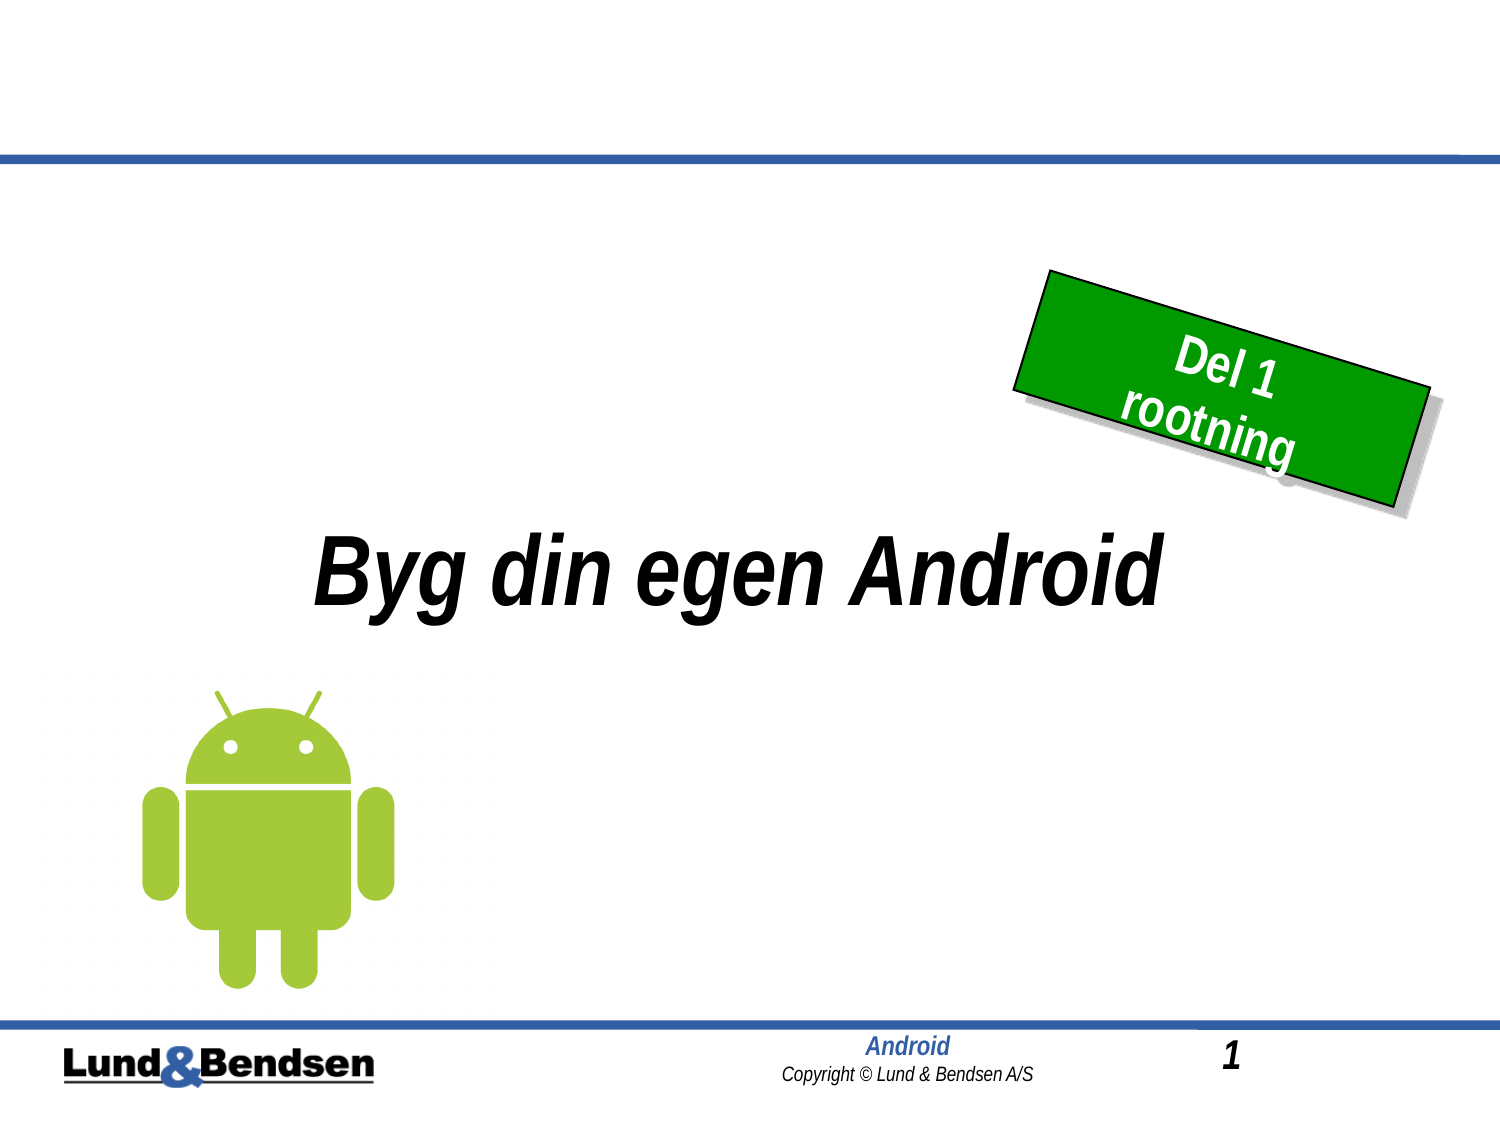

Del 1
rootning
# Byg din egen Android